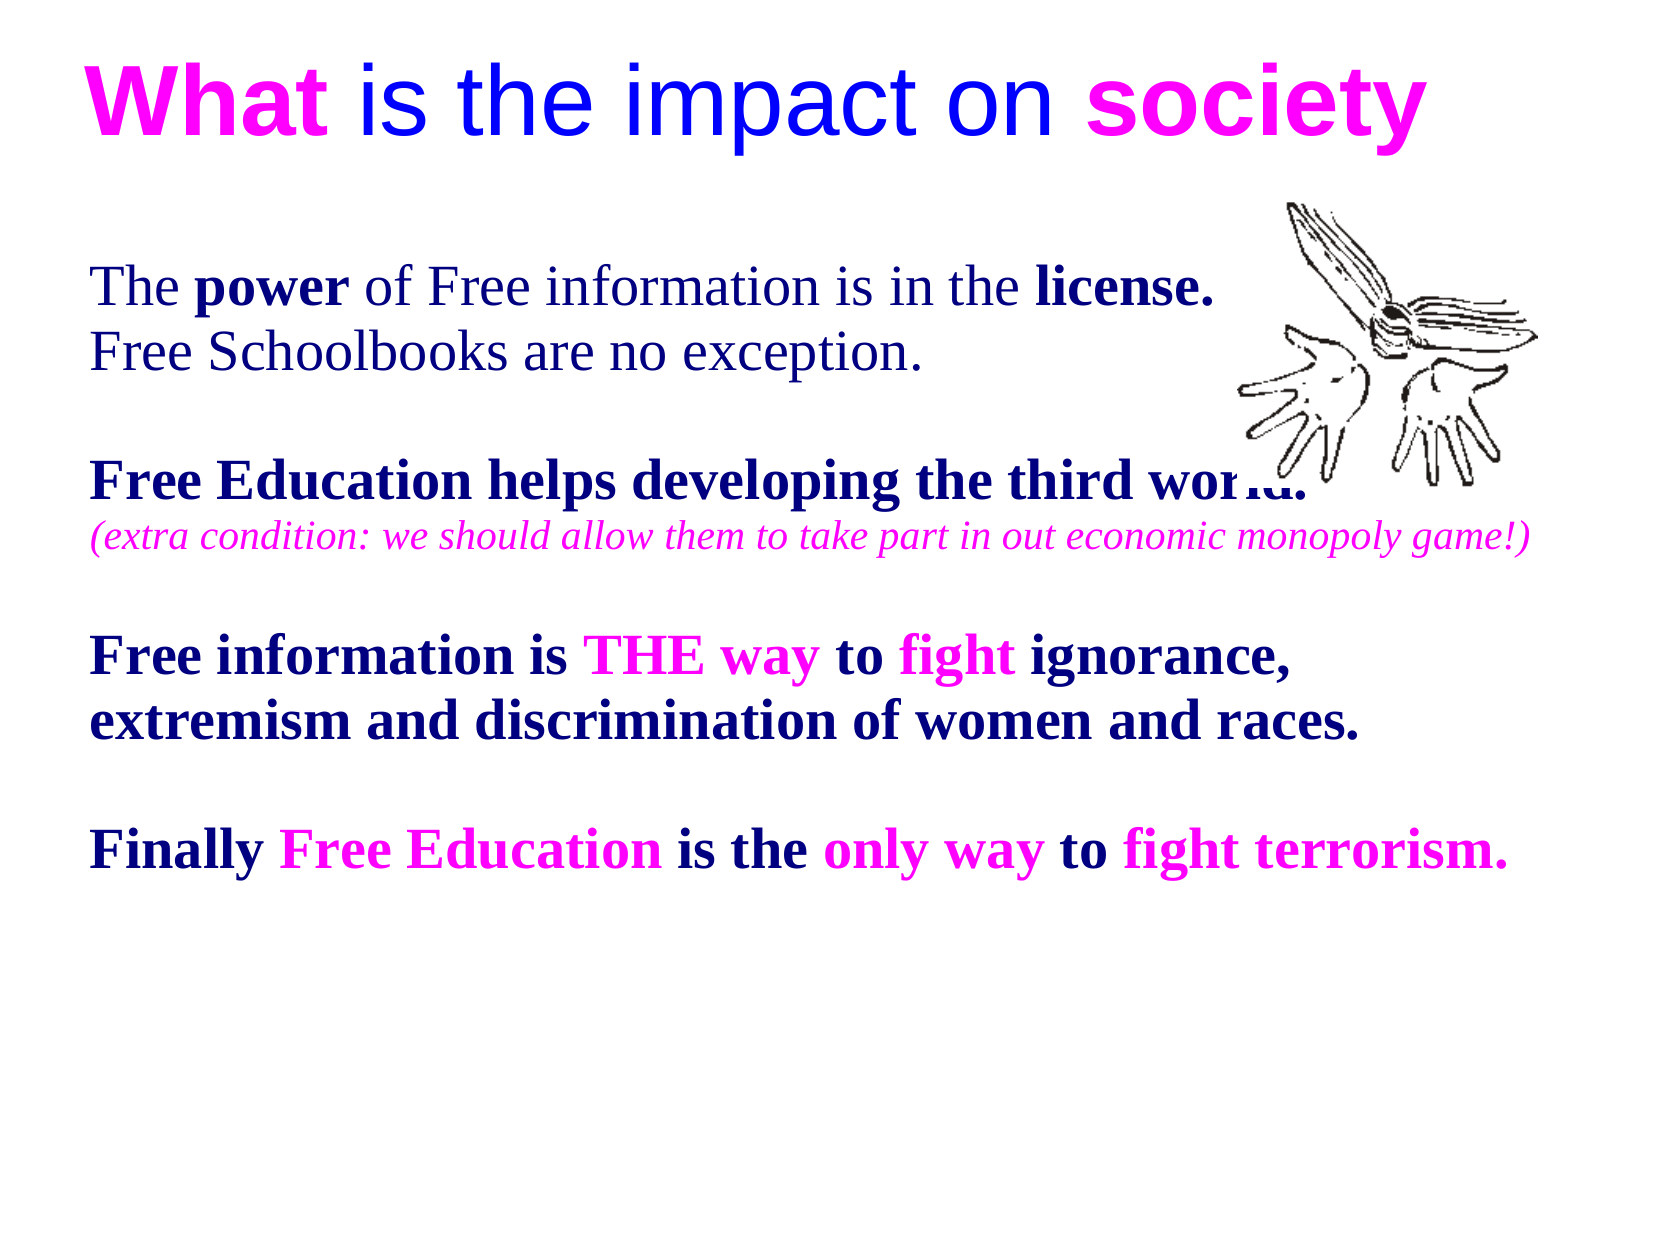

What is the impact on society
The power of Free information is in the license.
Free Schoolbooks are no exception.
Free Education helps developing the third world.
(extra condition: we should allow them to take part in out economic monopoly game!)
Free information is THE way to fight ignorance, extremism and discrimination of women and races.
Finally Free Education is the only way to fight terrorism.